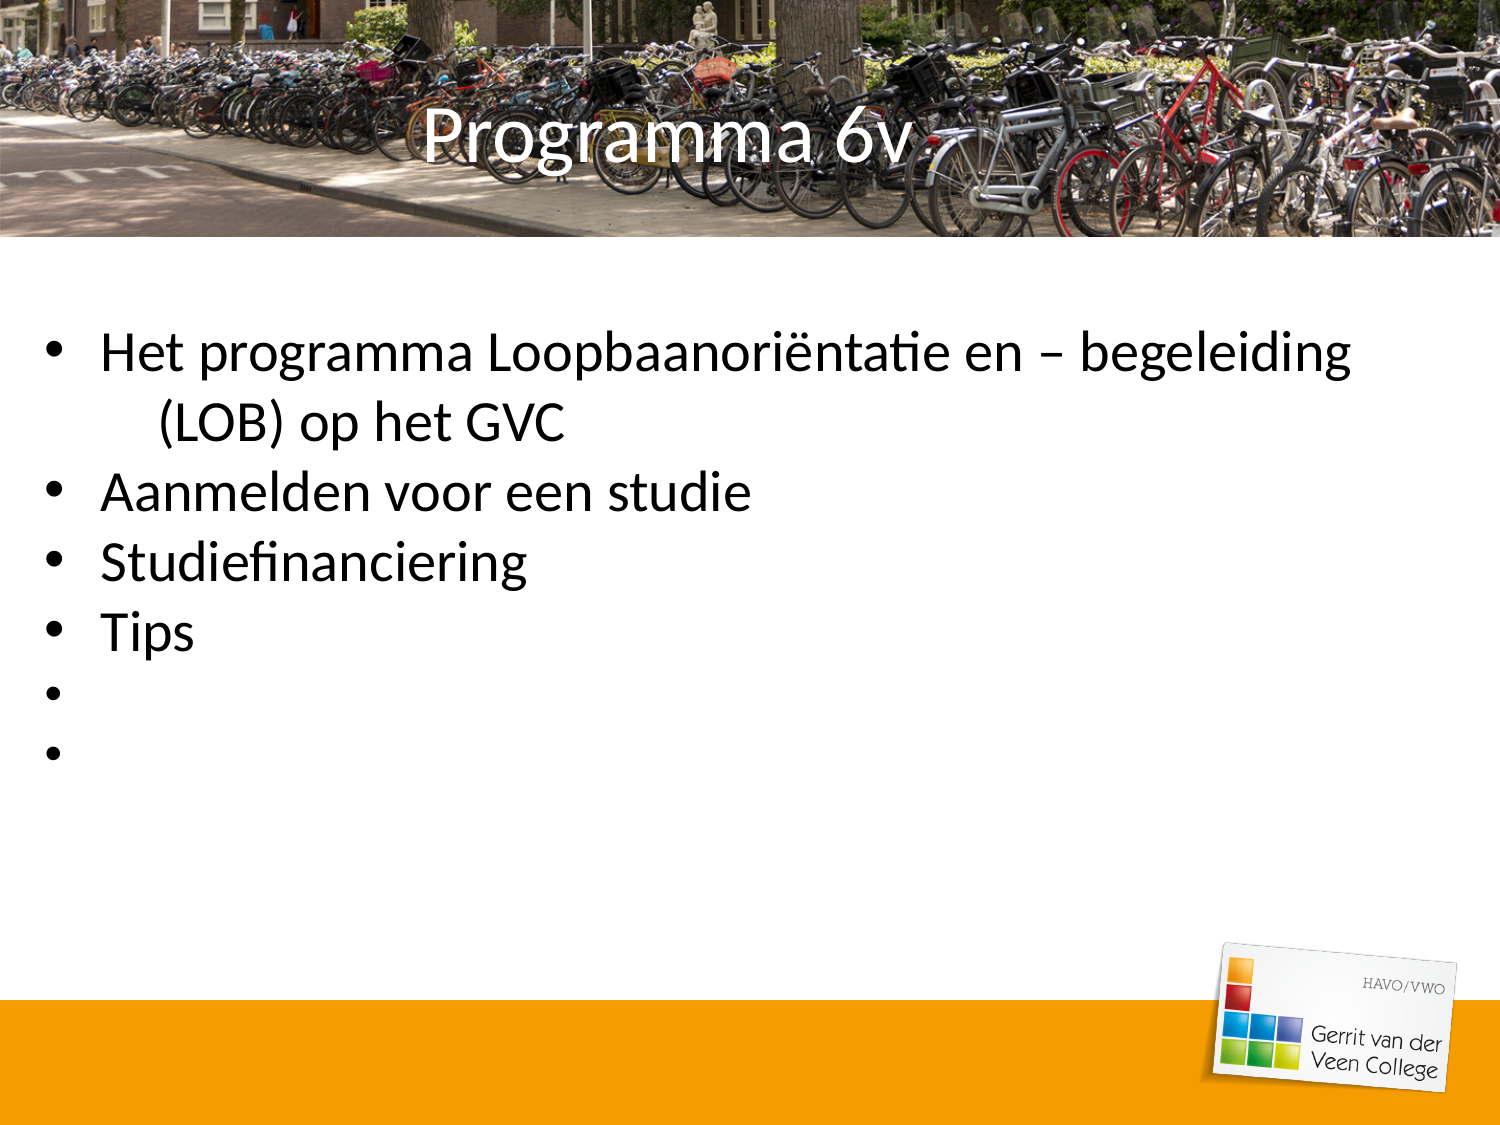

# Programma 6v
Het programma Loopbaanoriëntatie en – begeleiding (LOB) op het GVC
Aanmelden voor een studie
Studiefinanciering
Tips